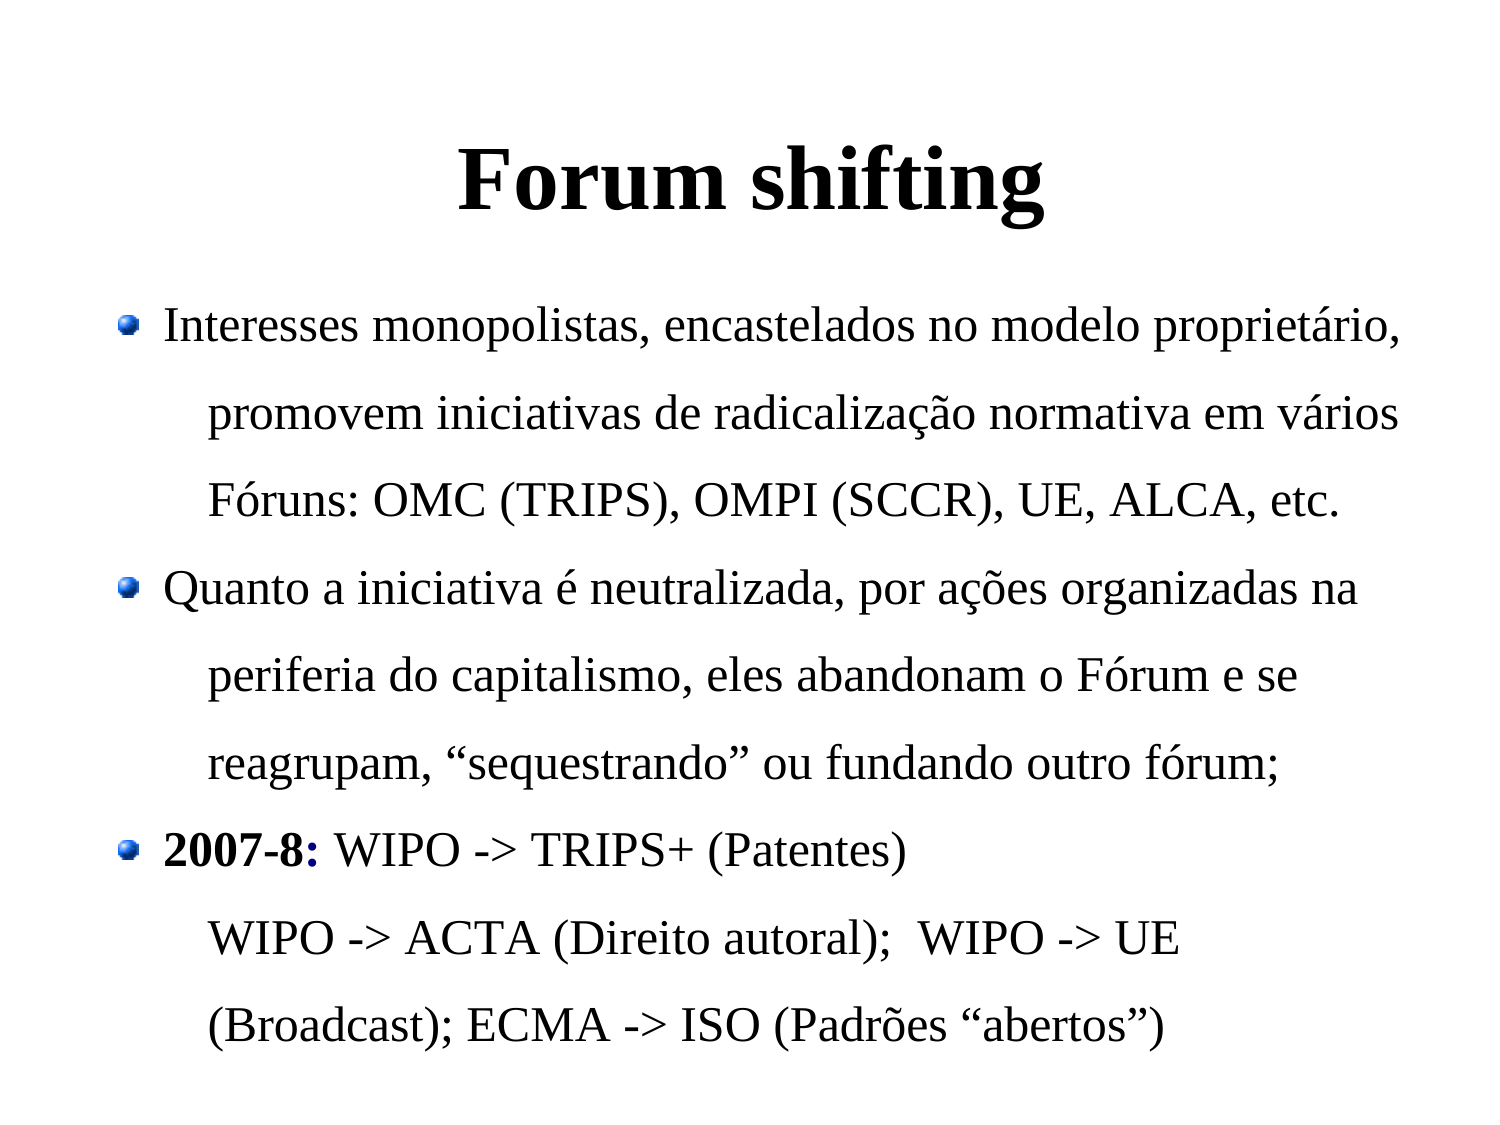

# Forum shifting
Interesses monopolistas, encastelados no modelo proprietário, promovem iniciativas de radicalização normativa em vários Fóruns: OMC (TRIPS), OMPI (SCCR), UE, ALCA, etc.
Quanto a iniciativa é neutralizada, por ações organizadas na periferia do capitalismo, eles abandonam o Fórum e se reagrupam, “sequestrando” ou fundando outro fórum;
2007-8: WIPO -> TRIPS+ (Patentes)
WIPO -> ACTA (Direito autoral); WIPO -> UE (Broadcast); ECMA -> ISO (Padrões “abertos”)